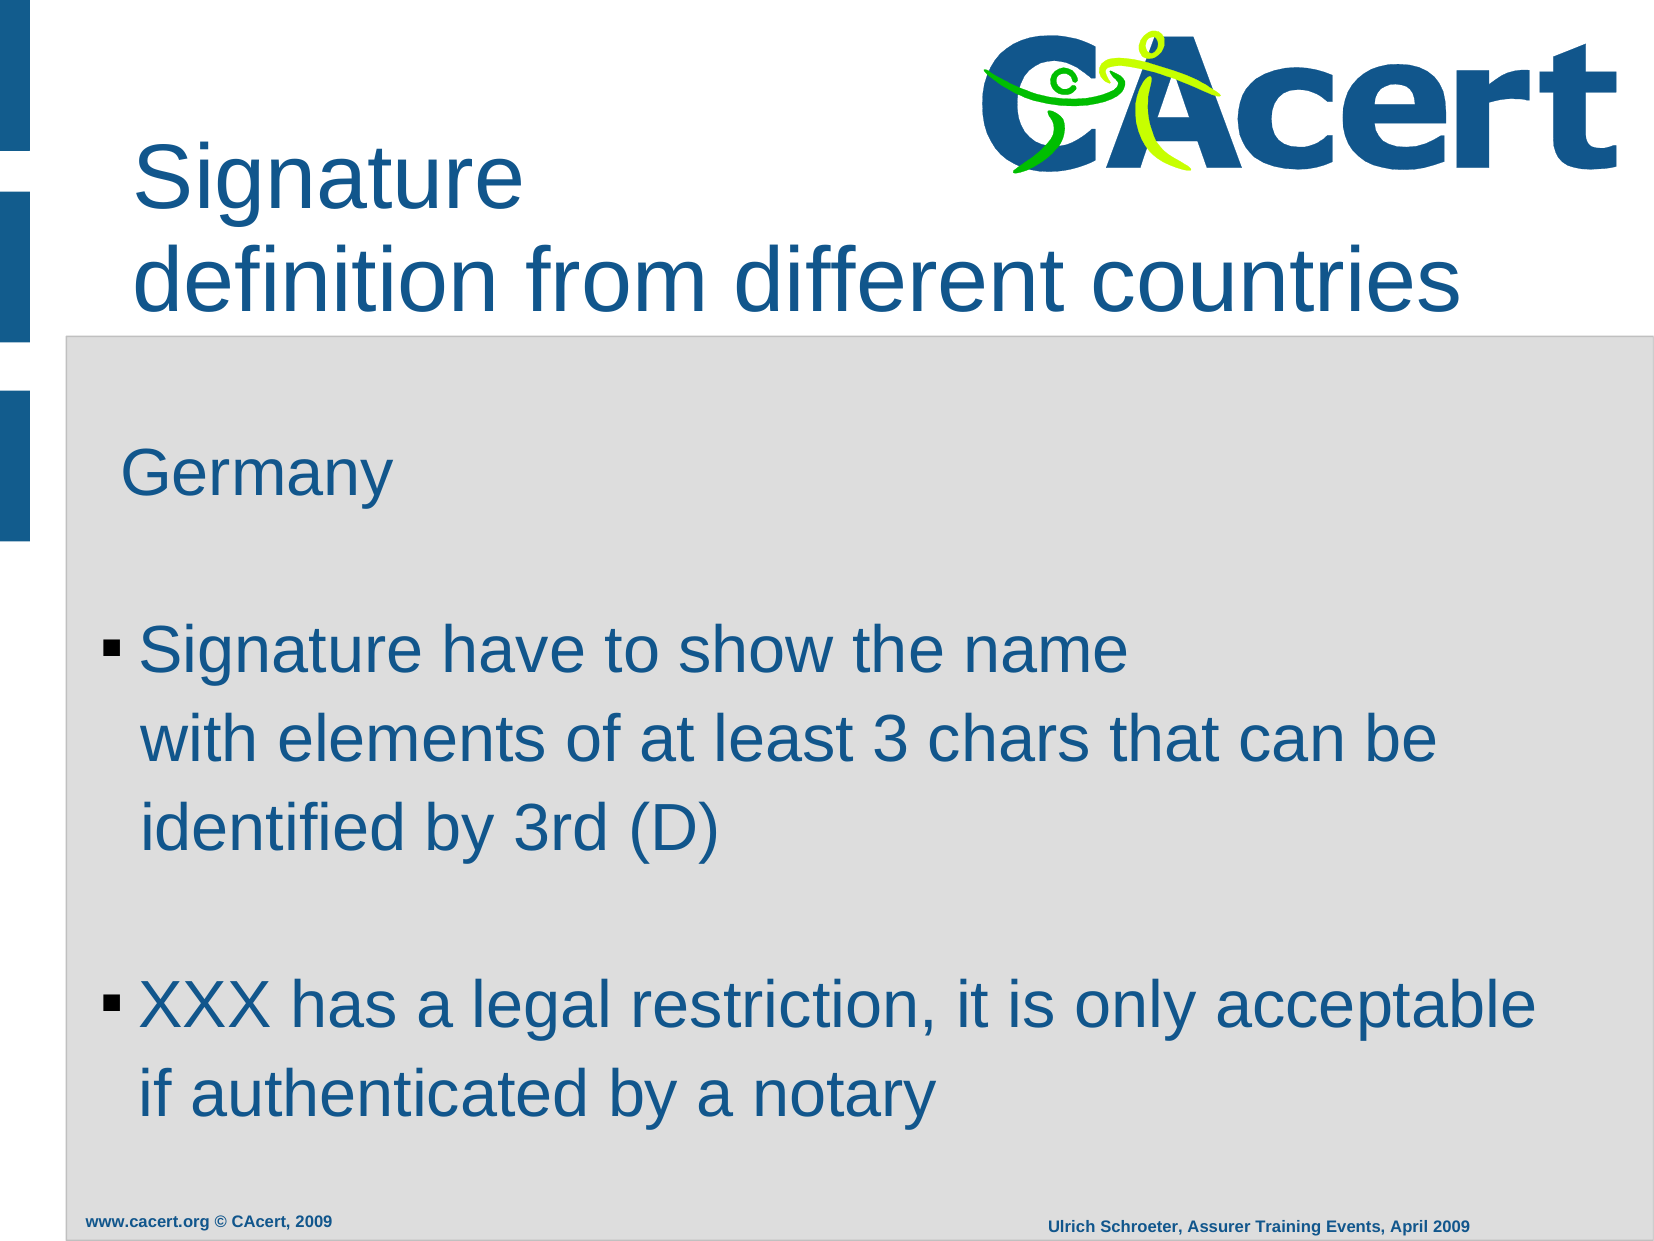

Signature
definition from different countries
Germany
 Signature have to show the name
 with elements of at least 3 chars that can be
 identified by 3rd (D)
 XXX has a legal restriction, it is only acceptable
 if authenticated by a notary